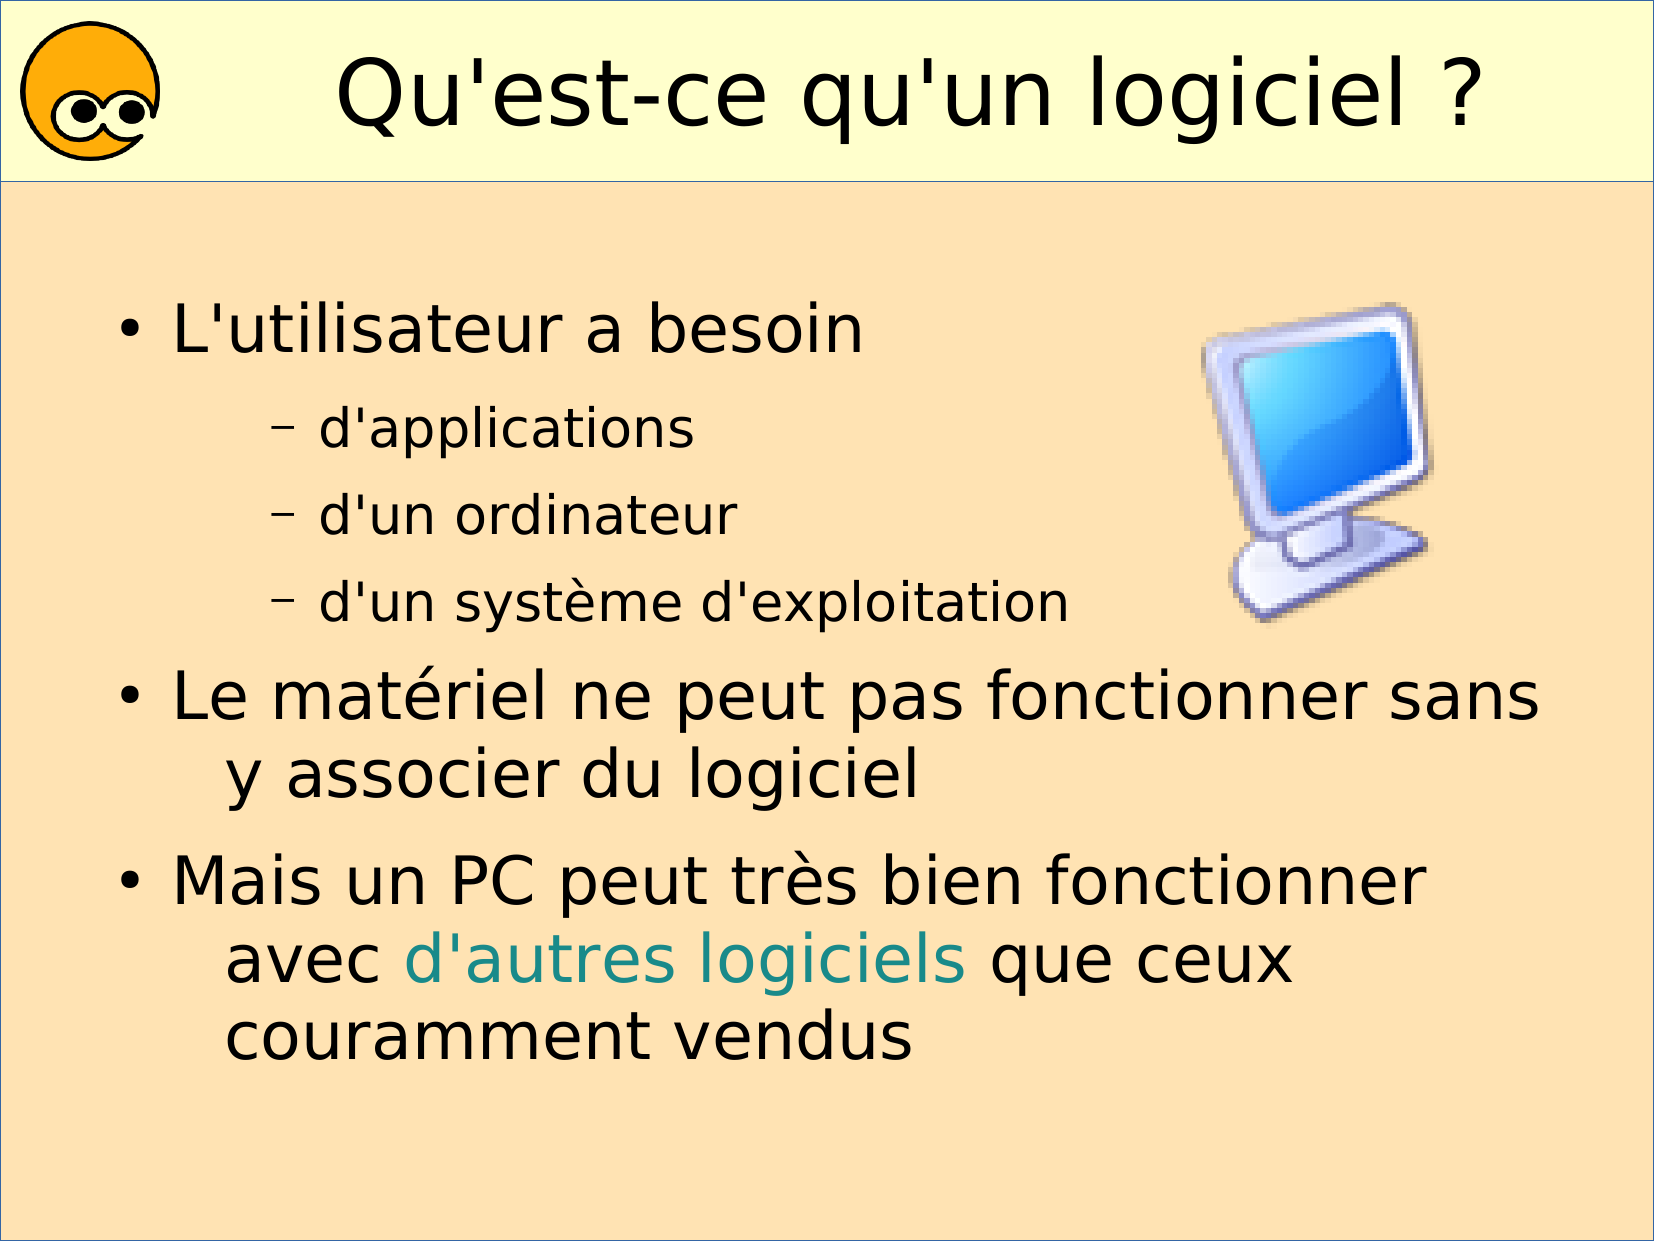

# Qu'est-ce qu'un logiciel ?
L'utilisateur a besoin
d'applications
d'un ordinateur
d'un système d'exploitation
Le matériel ne peut pas fonctionner sans y associer du logiciel
Mais un PC peut très bien fonctionner avec d'autres logiciels que ceux couramment vendus